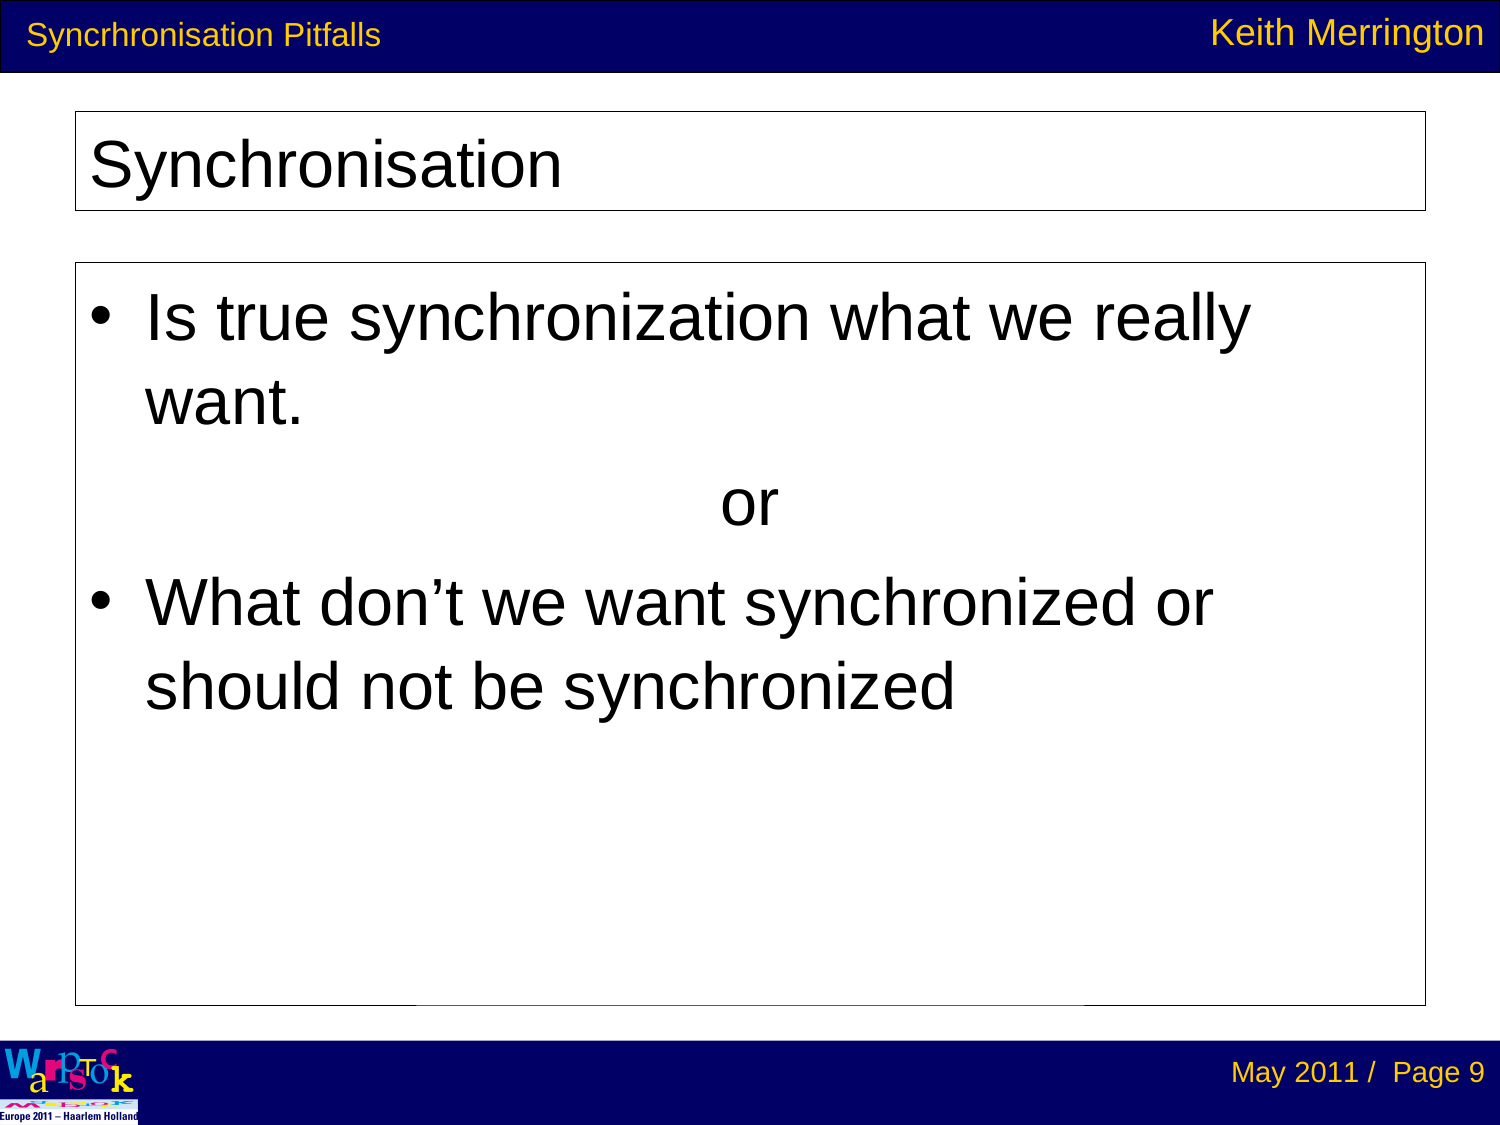

# Synchronisation
Is true synchronization what we really want.
or
What don’t we want synchronized or should not be synchronized